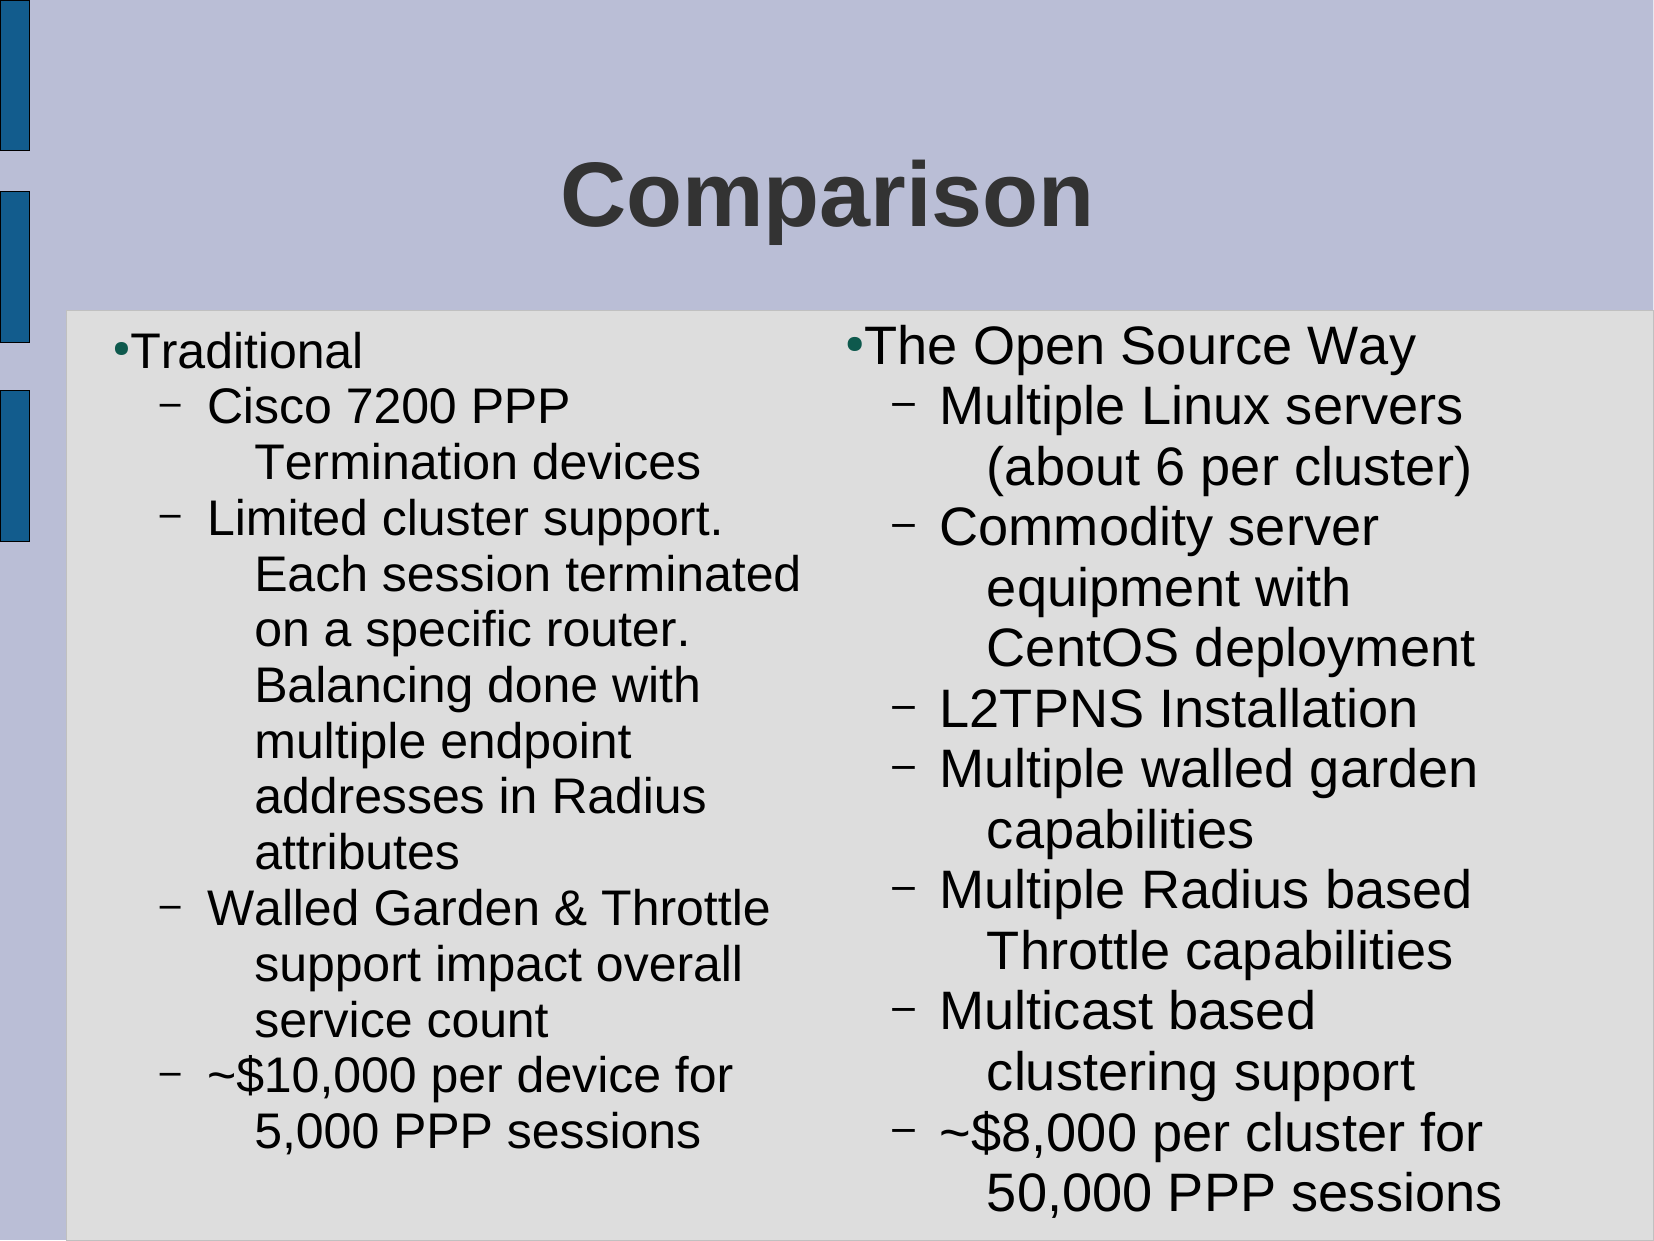

# Comparison
The Open Source Way
Multiple Linux servers (about 6 per cluster)
Commodity server equipment with CentOS deployment
L2TPNS Installation
Multiple walled garden capabilities
Multiple Radius based Throttle capabilities
Multicast based clustering support
~$8,000 per cluster for 50,000 PPP sessions
Traditional
Cisco 7200 PPP Termination devices
Limited cluster support. Each session terminated on a specific router. Balancing done with multiple endpoint addresses in Radius attributes
Walled Garden & Throttle support impact overall service count
~$10,000 per device for 5,000 PPP sessions